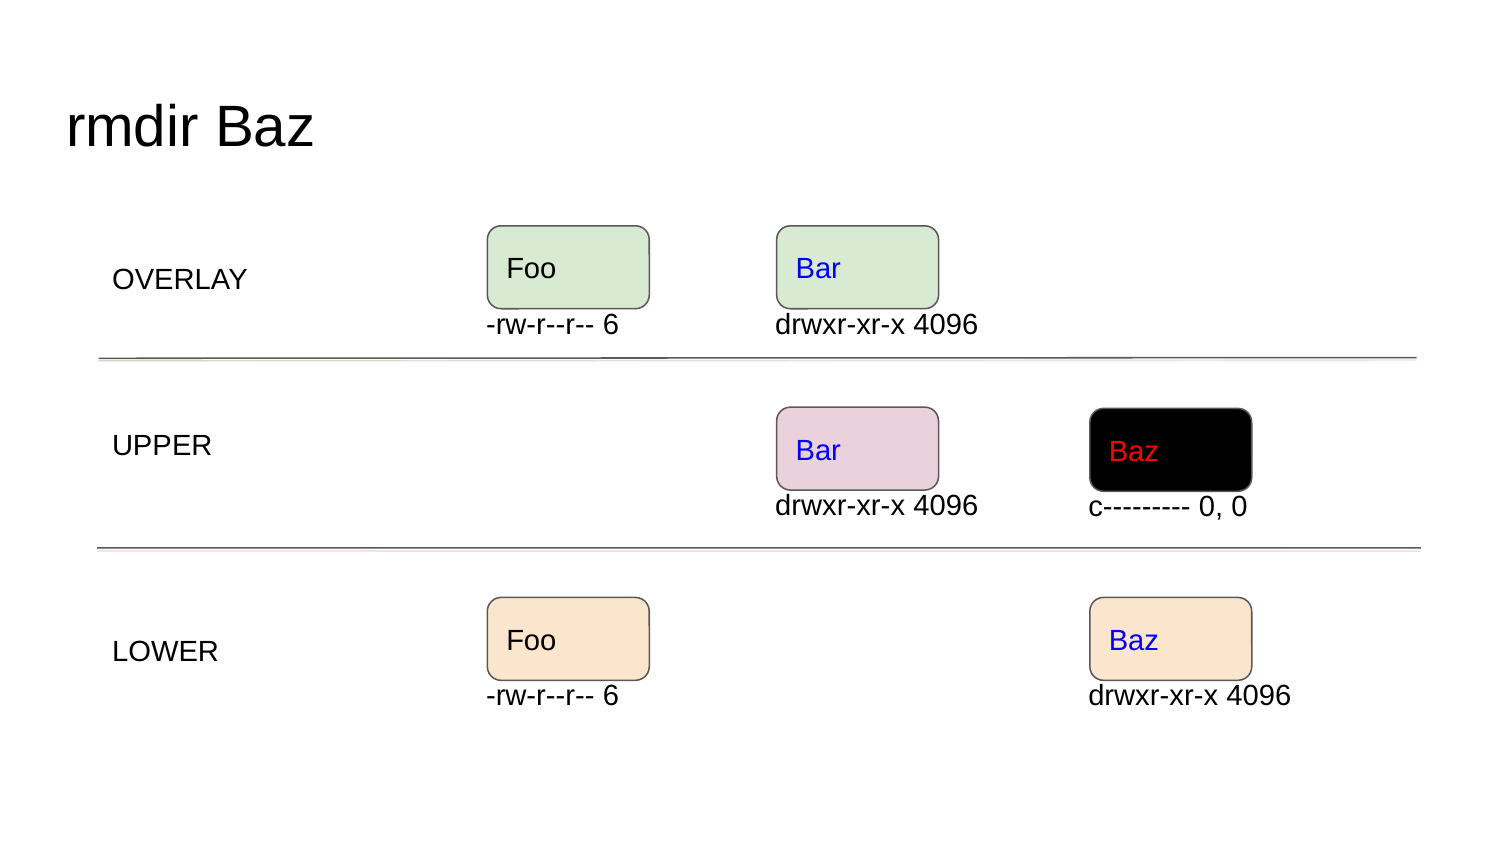

# rmdir Baz
Foo
Bar
OVERLAY
-rw-r--r-- 6
drwxr-xr-x 4096
Bar
Baz
UPPER
drwxr-xr-x 4096
c--------- 0, 0
Foo
Baz
LOWER
-rw-r--r-- 6
drwxr-xr-x 4096